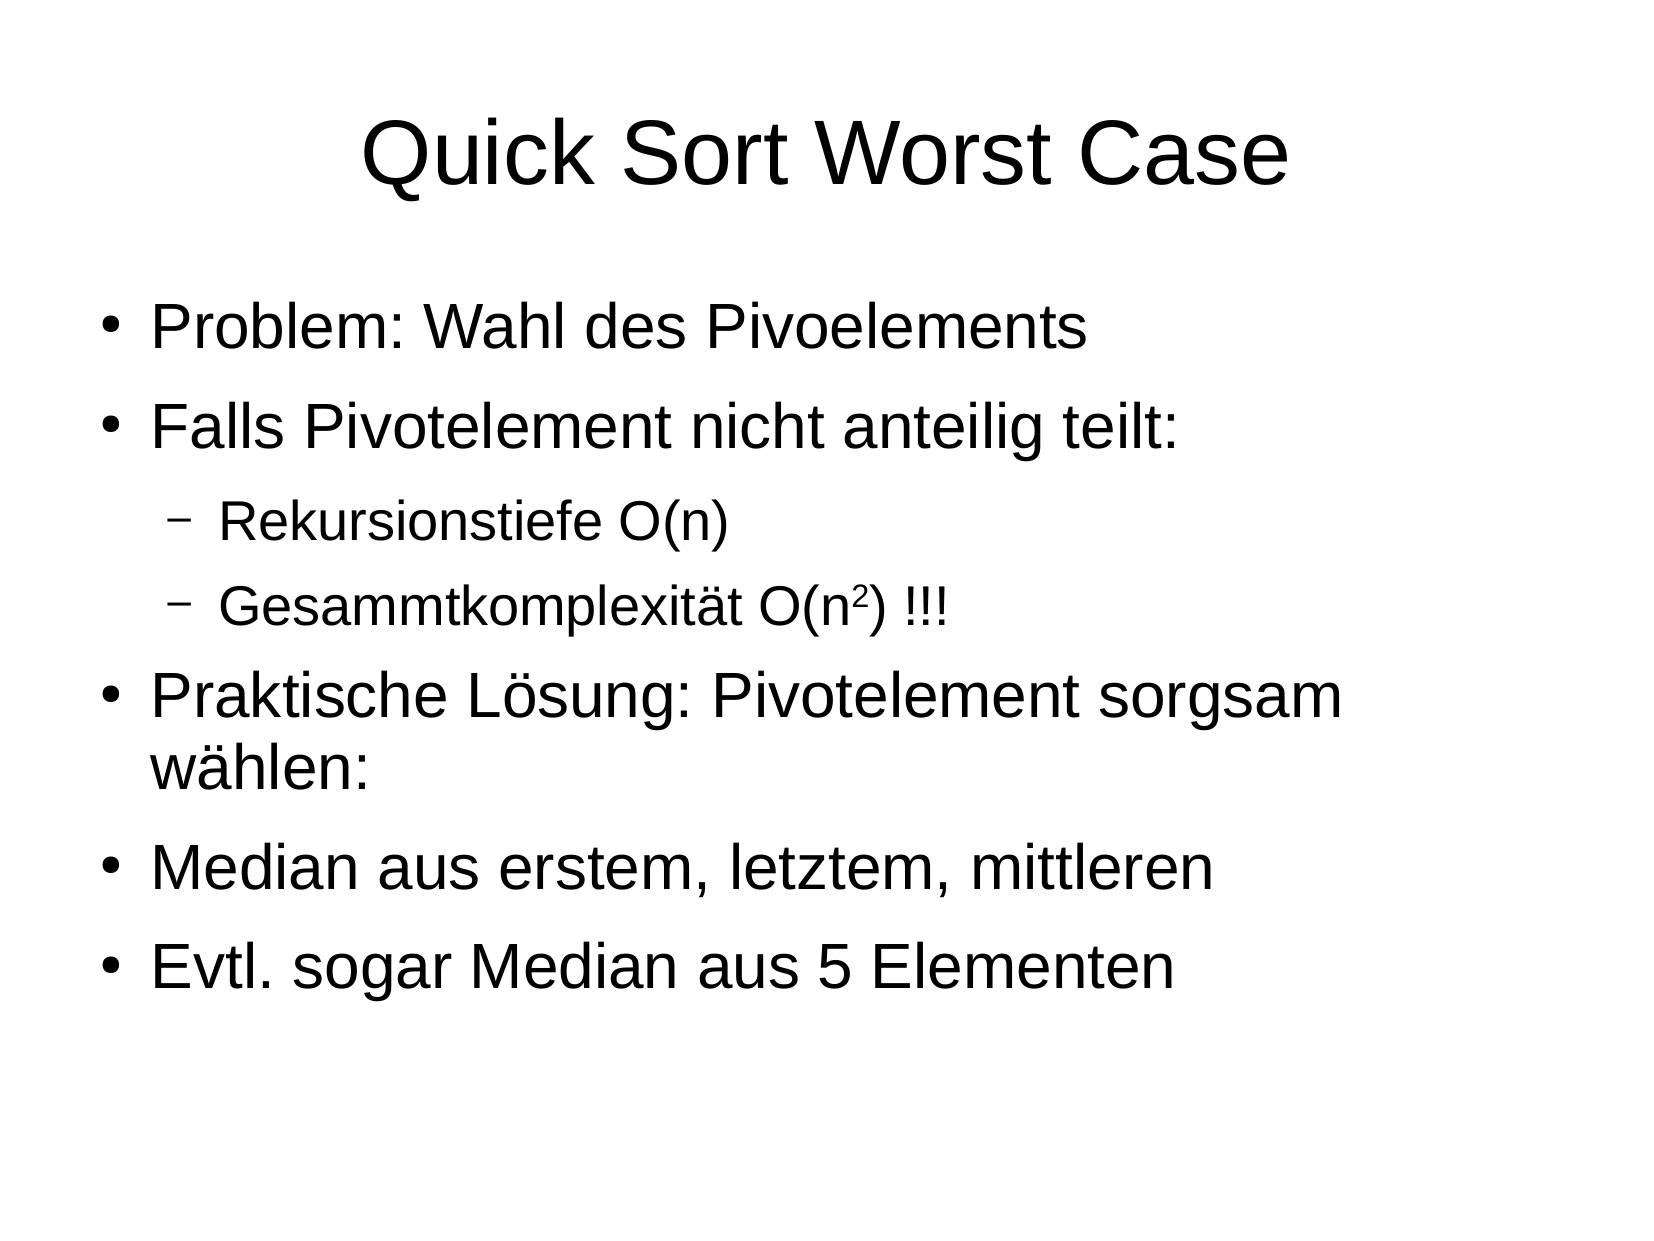

# Quick Sort Worst Case
Problem: Wahl des Pivoelements
Falls Pivotelement nicht anteilig teilt:
Rekursionstiefe O(n)
Gesammtkomplexität O(n2) !!!
Praktische Lösung: Pivotelement sorgsam wählen:
Median aus erstem, letztem, mittleren
Evtl. sogar Median aus 5 Elementen